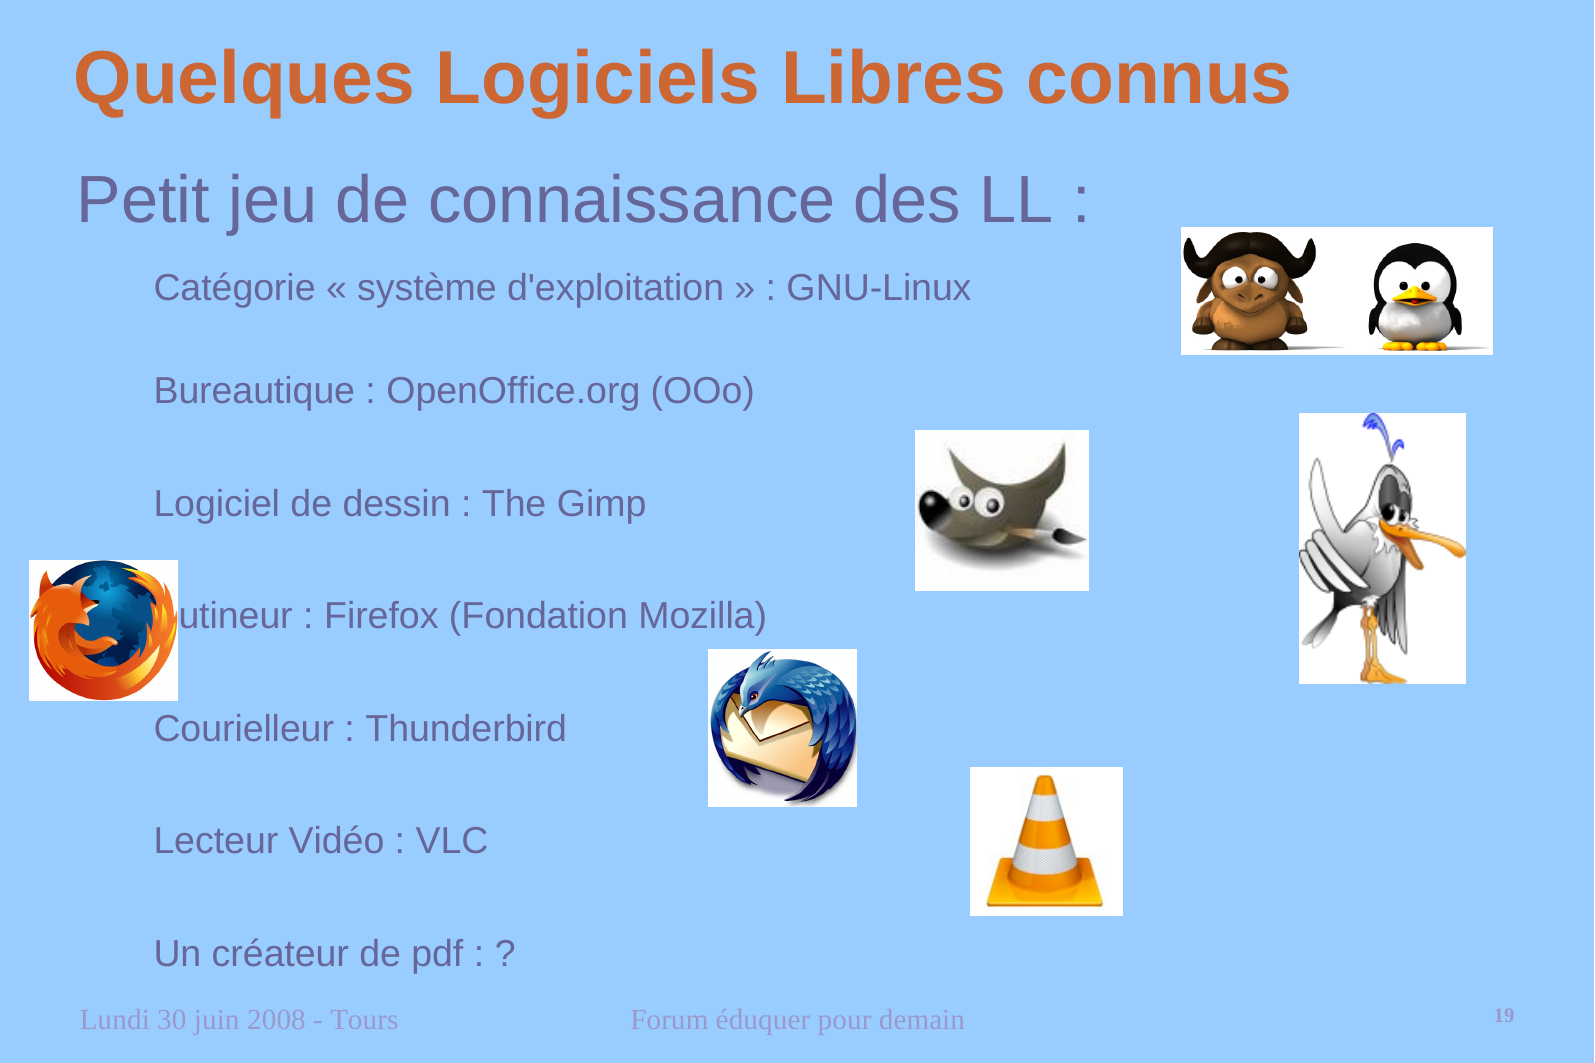

# Quelques Logiciels Libres connus
Petit jeu de connaissance des LL :
Catégorie « système d'exploitation » : GNU-Linux
Bureautique : OpenOffice.org (OOo)
Logiciel de dessin : The Gimp
Butineur : Firefox (Fondation Mozilla)
Courielleur : Thunderbird
Lecteur Vidéo : VLC
Un créateur de pdf : ?
19